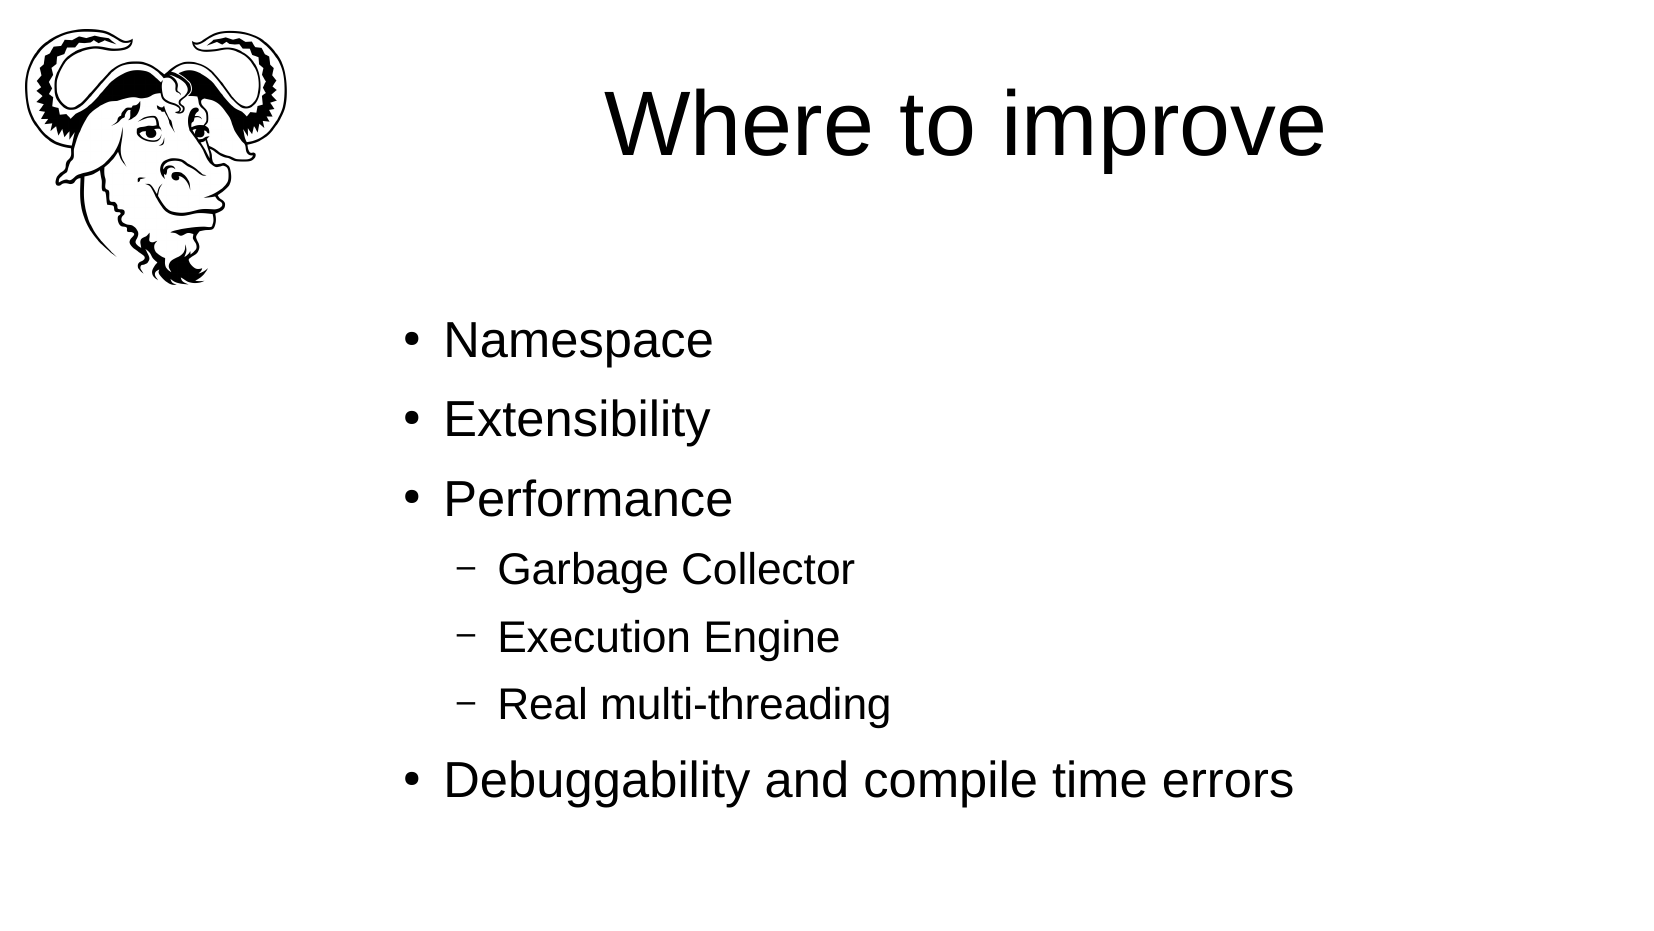

# Where to improve
Namespace
Extensibility
Performance
Garbage Collector
Execution Engine
Real multi-threading
Debuggability and compile time errors